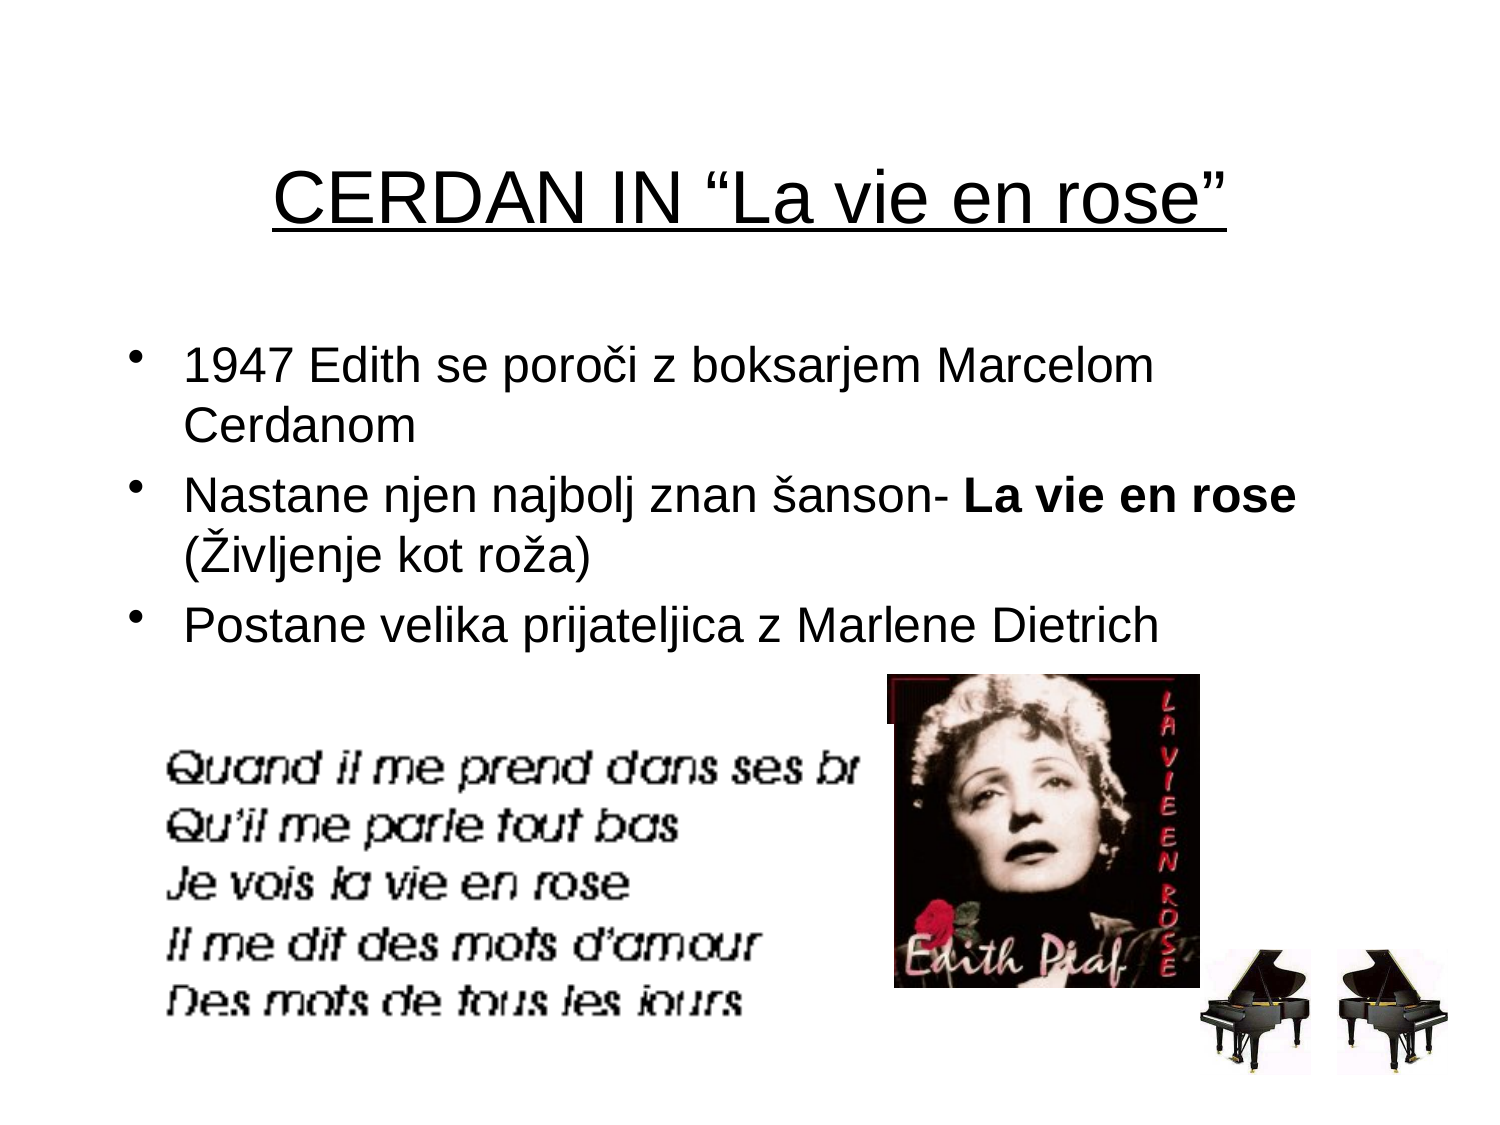

# CERDAN IN “La vie en rose”
1947 Edith se poroči z boksarjem Marcelom Cerdanom
Nastane njen najbolj znan šanson- La vie en rose (Življenje kot roža)
Postane velika prijateljica z Marlene Dietrich